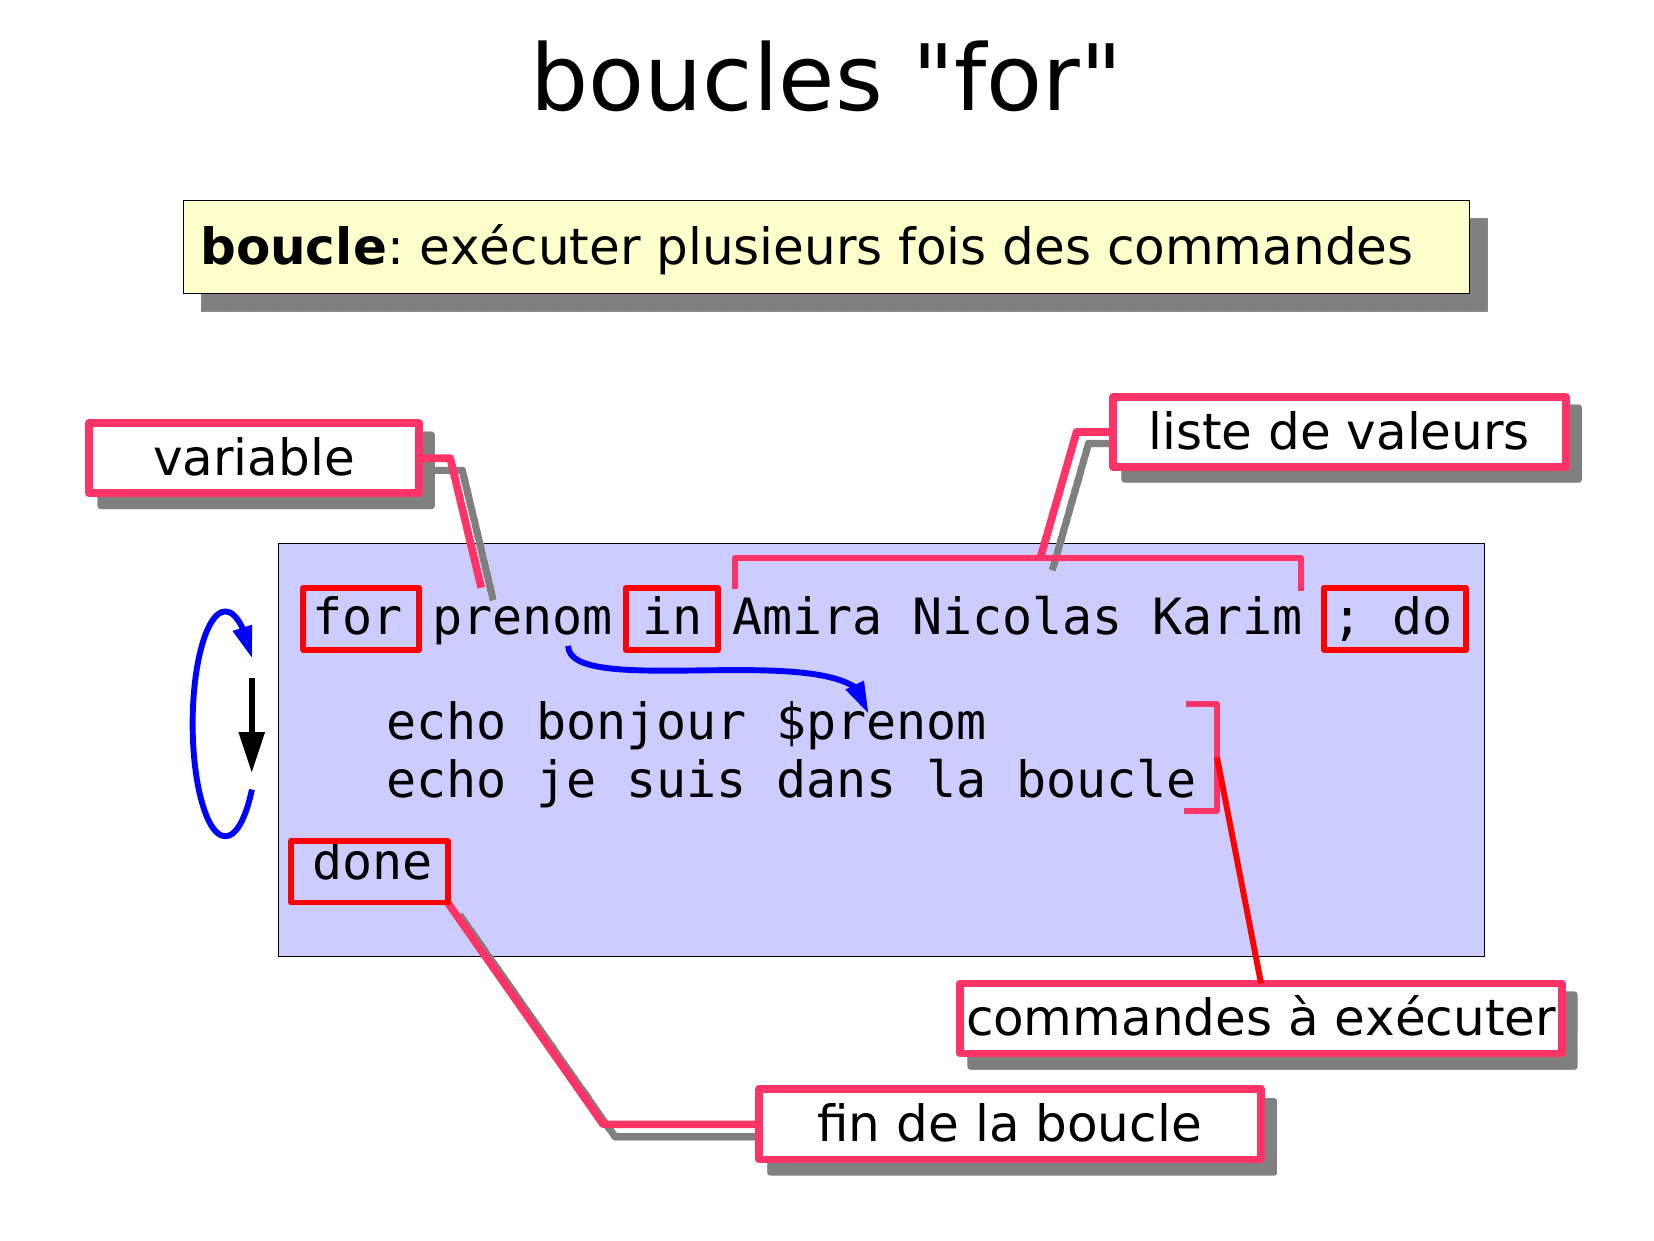

# boucles "for"
boucle: exécuter plusieurs fois des commandes
for prenom in Amira Nicolas Karim ; do
	echo bonjour $prenom
	echo je suis dans la boucle
done